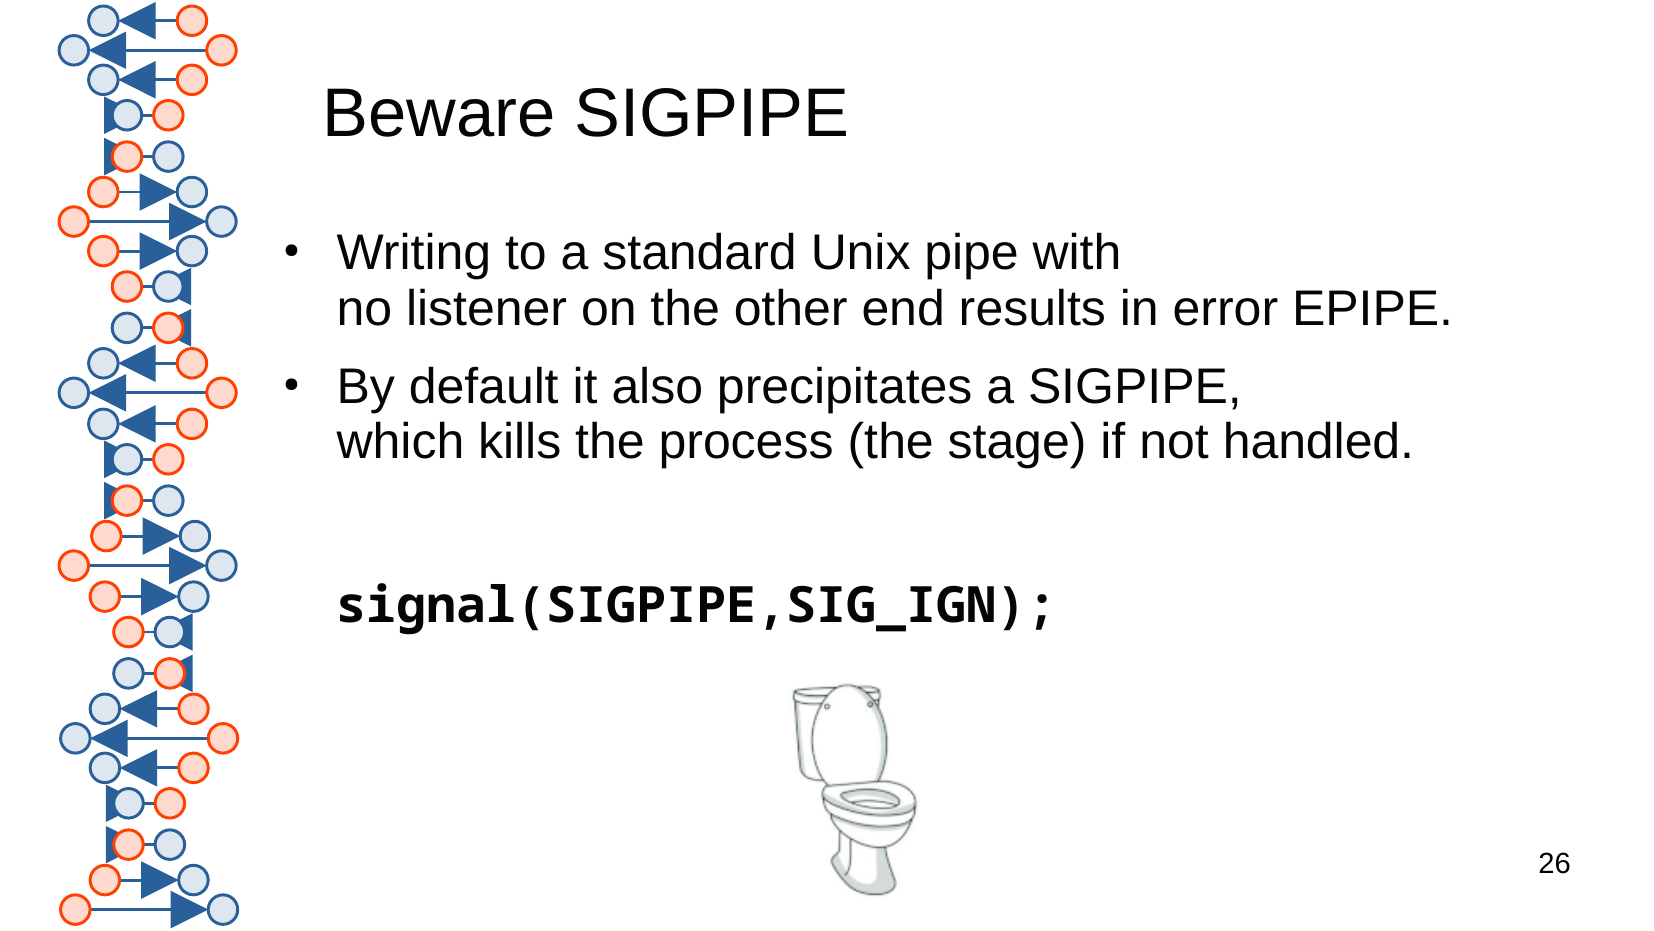

# Beware SIGPIPE
Writing to a standard Unix pipe with
no listener on the other end results in error EPIPE.
By default it also precipitates a SIGPIPE,
which kills the process (the stage) if not handled.
signal(SIGPIPE,SIG_IGN);
26